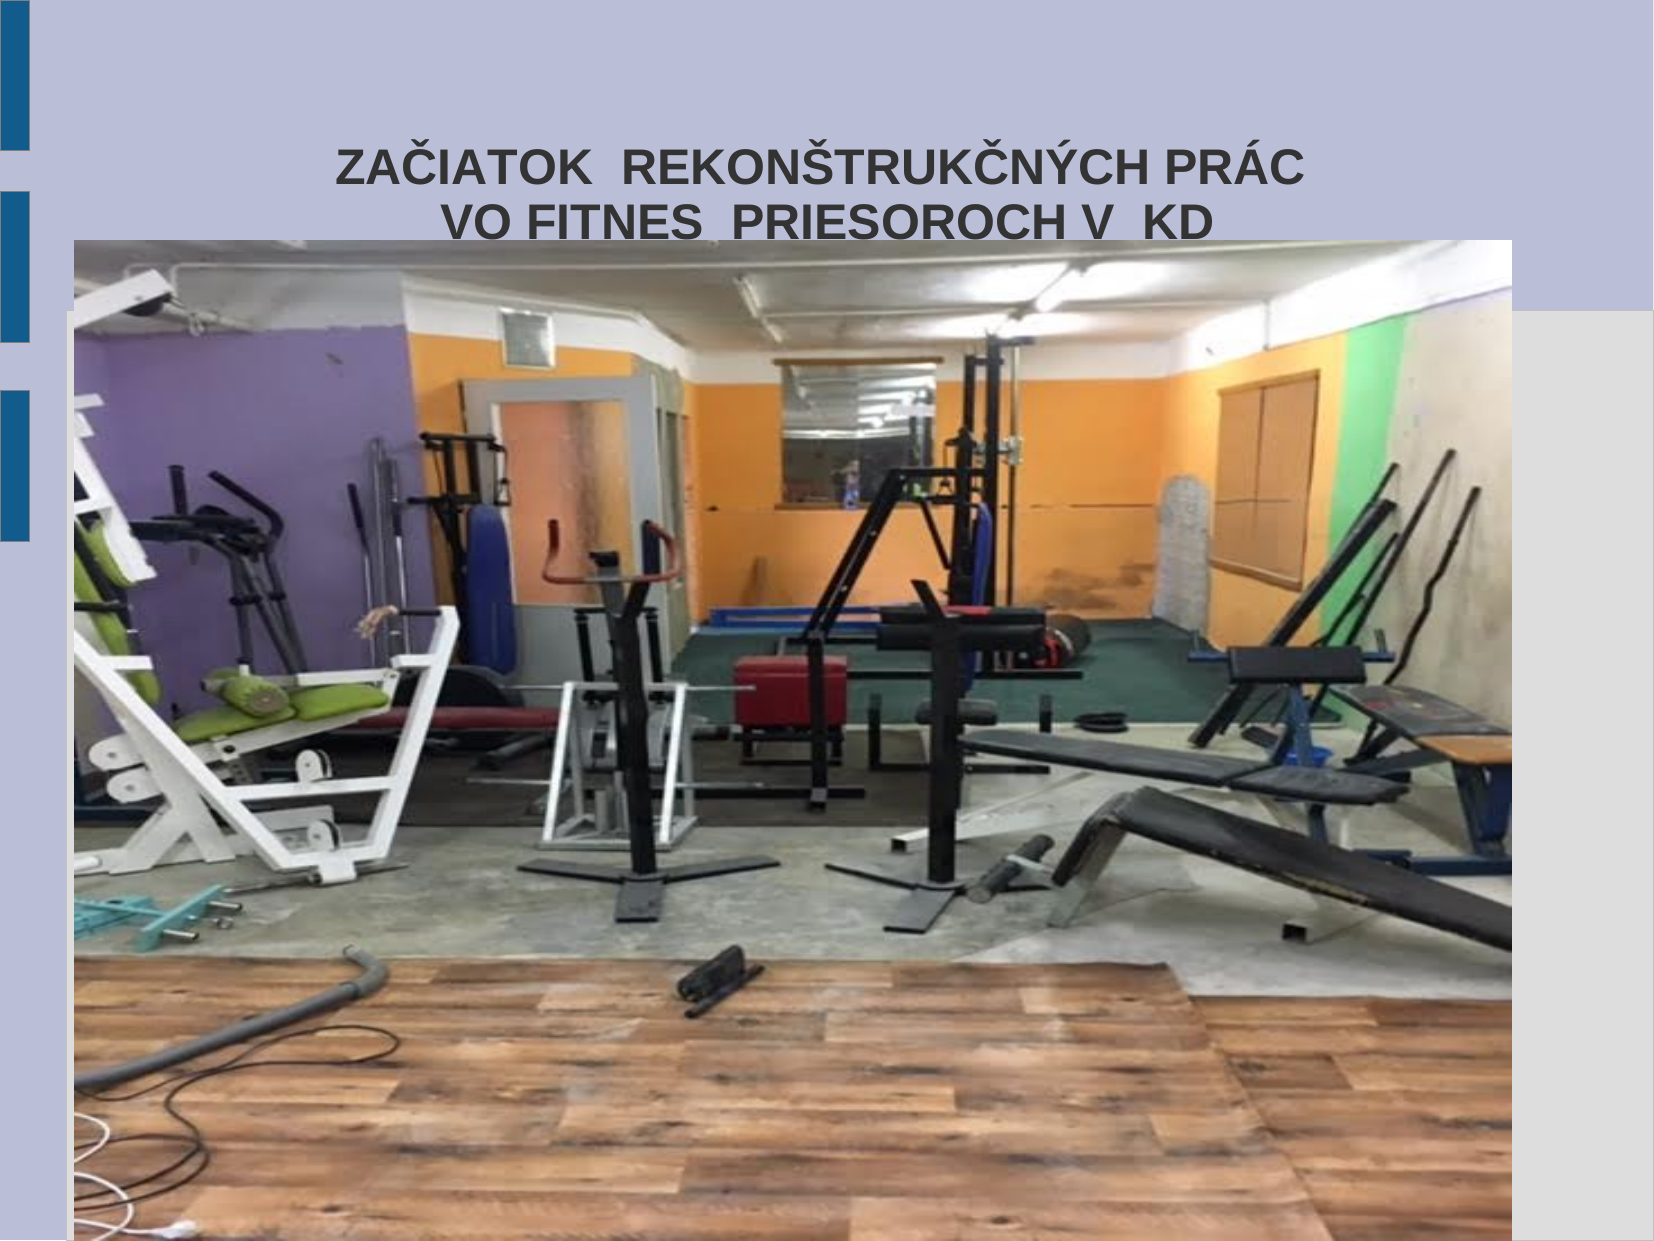

# ZAČIATOK REKONŠTRUKČNÝCH PRÁC VO FITNES PRIESOROCH V KD